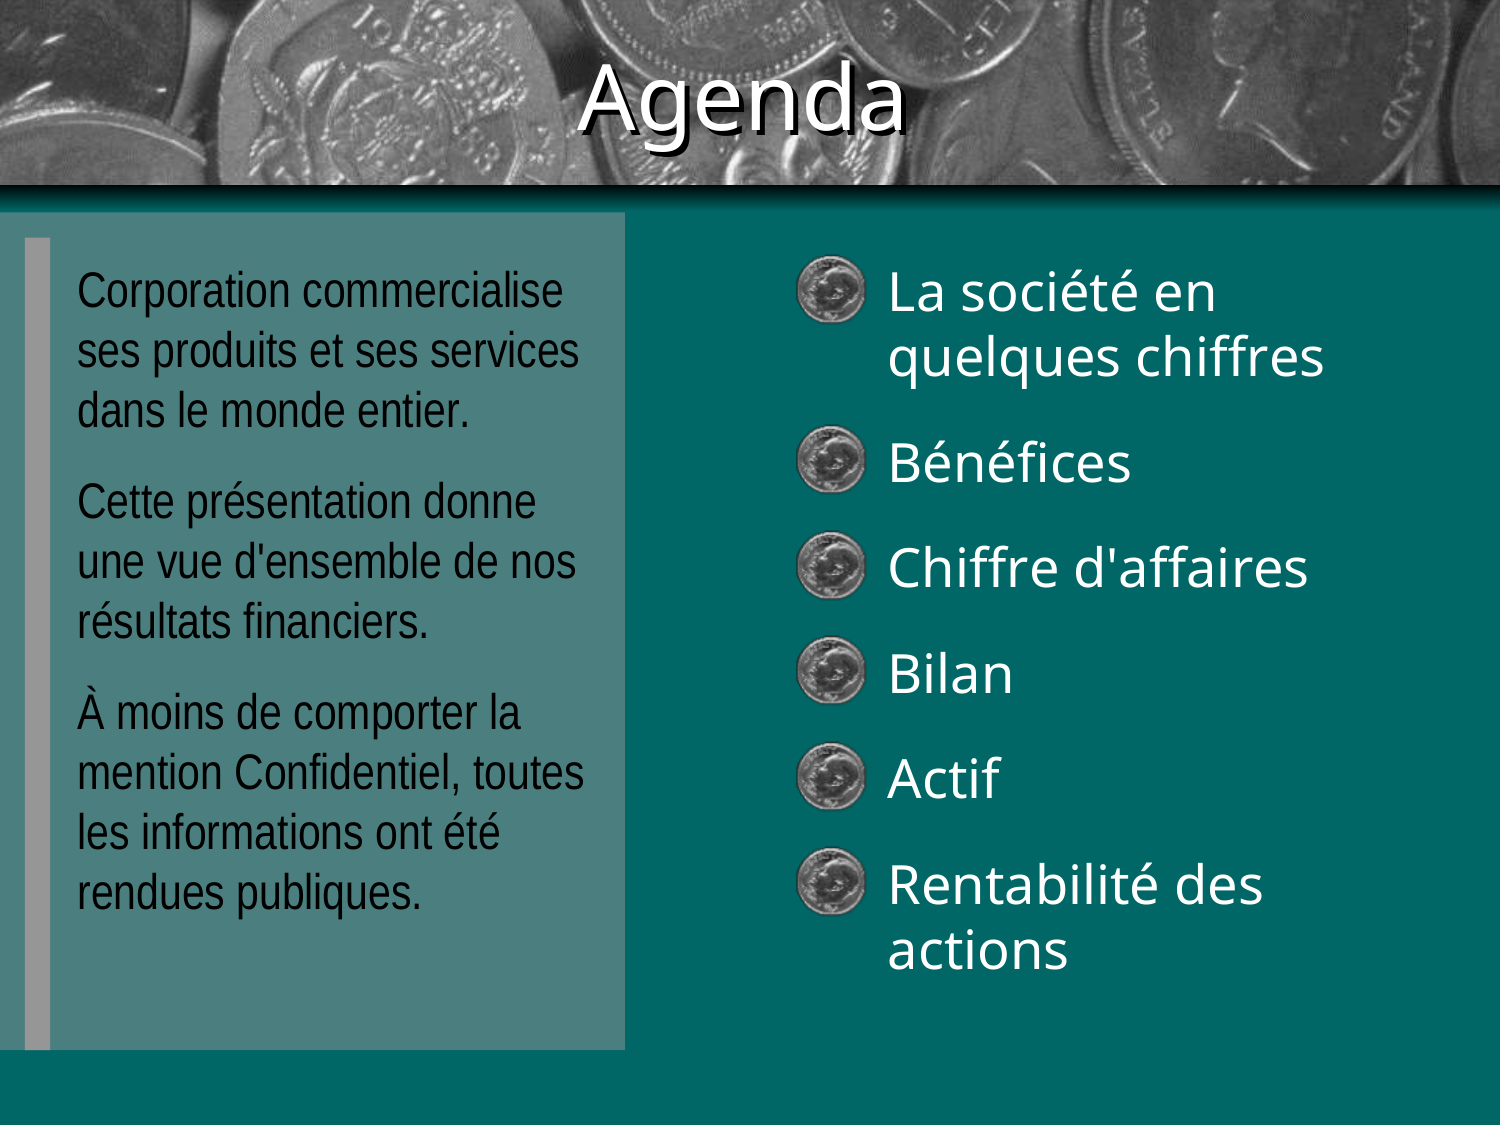

# Agenda
Corporation commercialise ses produits et ses services dans le monde entier.
Cette présentation donne une vue d'ensemble de nos résultats financiers.
À moins de comporter la mention Confidentiel, toutes les informations ont été rendues publiques.
La société en quelques chiffres
Bénéfices
Chiffre d'affaires
Bilan
Actif
Rentabilité des actions